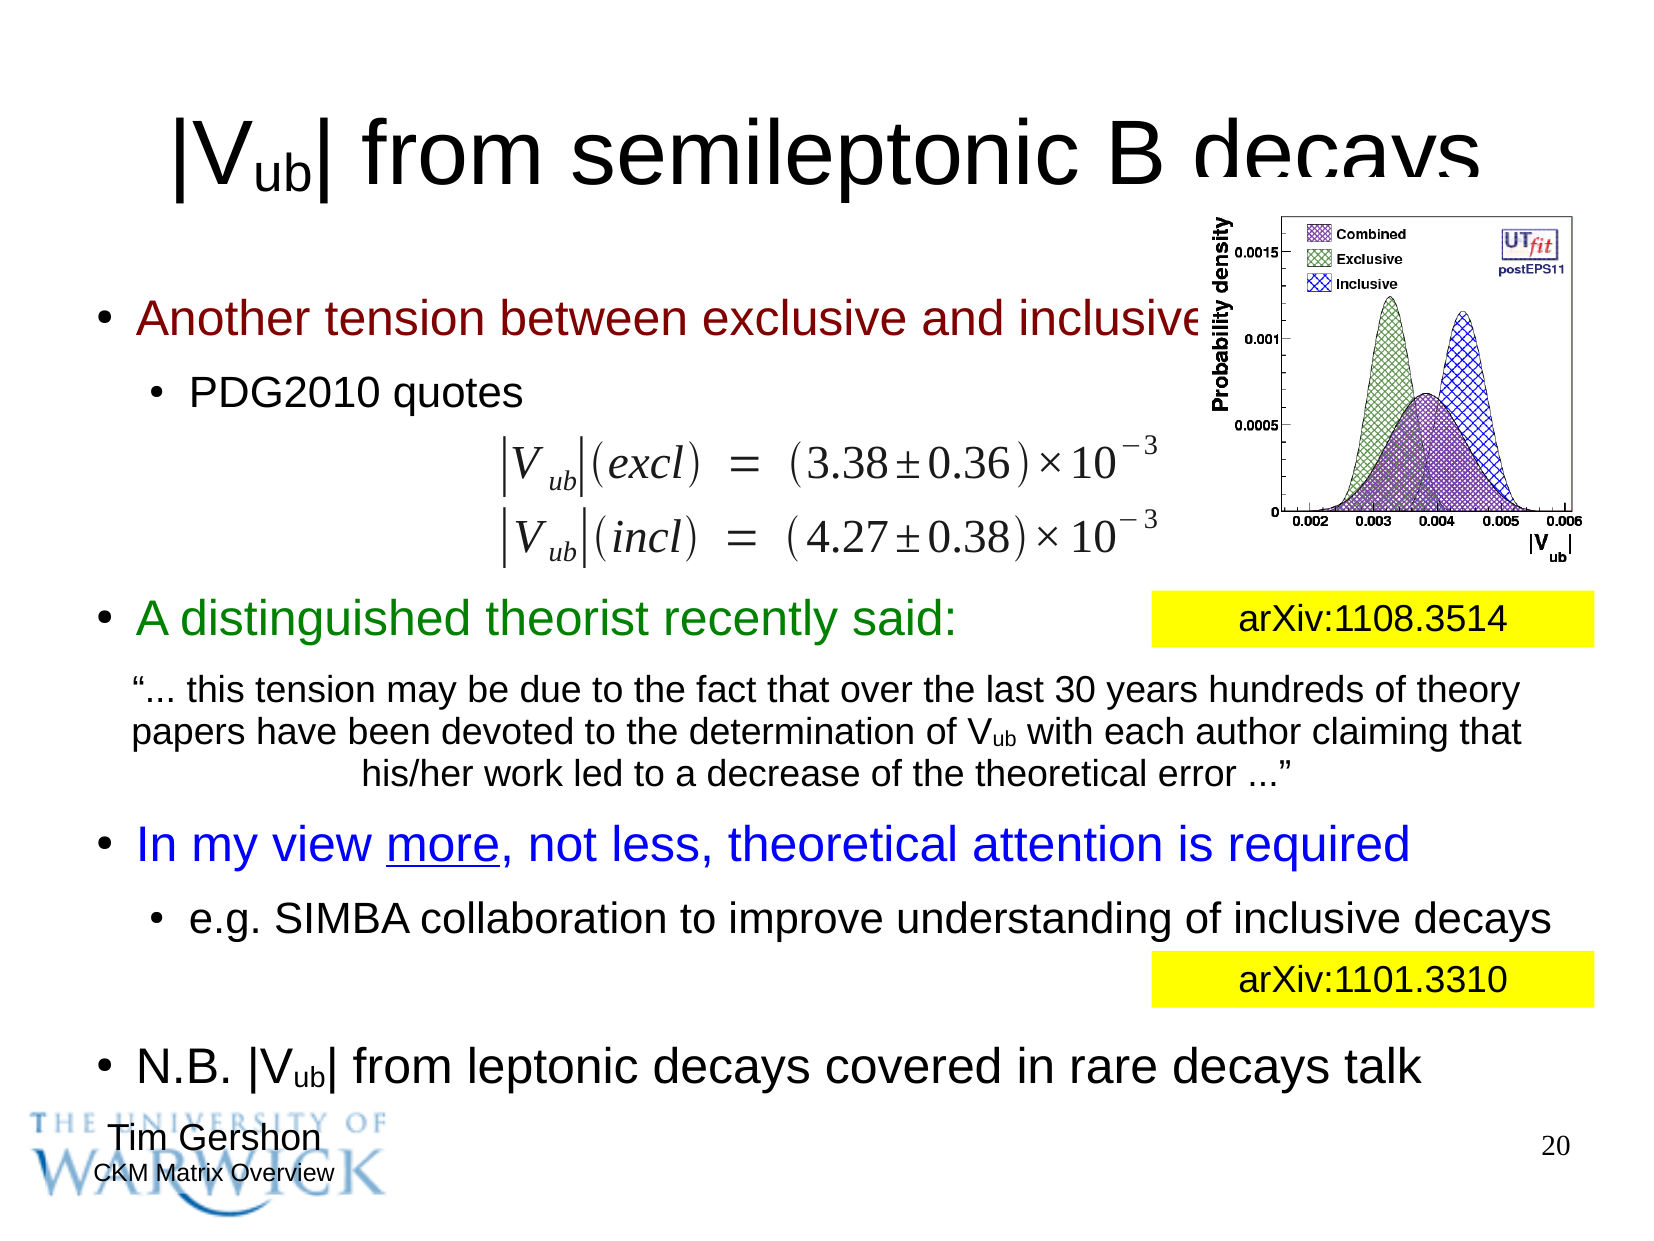

# |Vub| from semileptonic B decays
Another tension between exclusive and inclusive
PDG2010 quotes
A distinguished theorist recently said:
“... this tension may be due to the fact that over the last 30 years hundreds of theory papers have been devoted to the determination of Vub with each author claiming that his/her work led to a decrease of the theoretical error ...”
In my view more, not less, theoretical attention is required
e.g. SIMBA collaboration to improve understanding of inclusive decays
N.B. |Vub| from leptonic decays covered in rare decays talk
arXiv:1108.3514
arXiv:1101.3310
Tim Gershon
CKM Matrix Overview
20